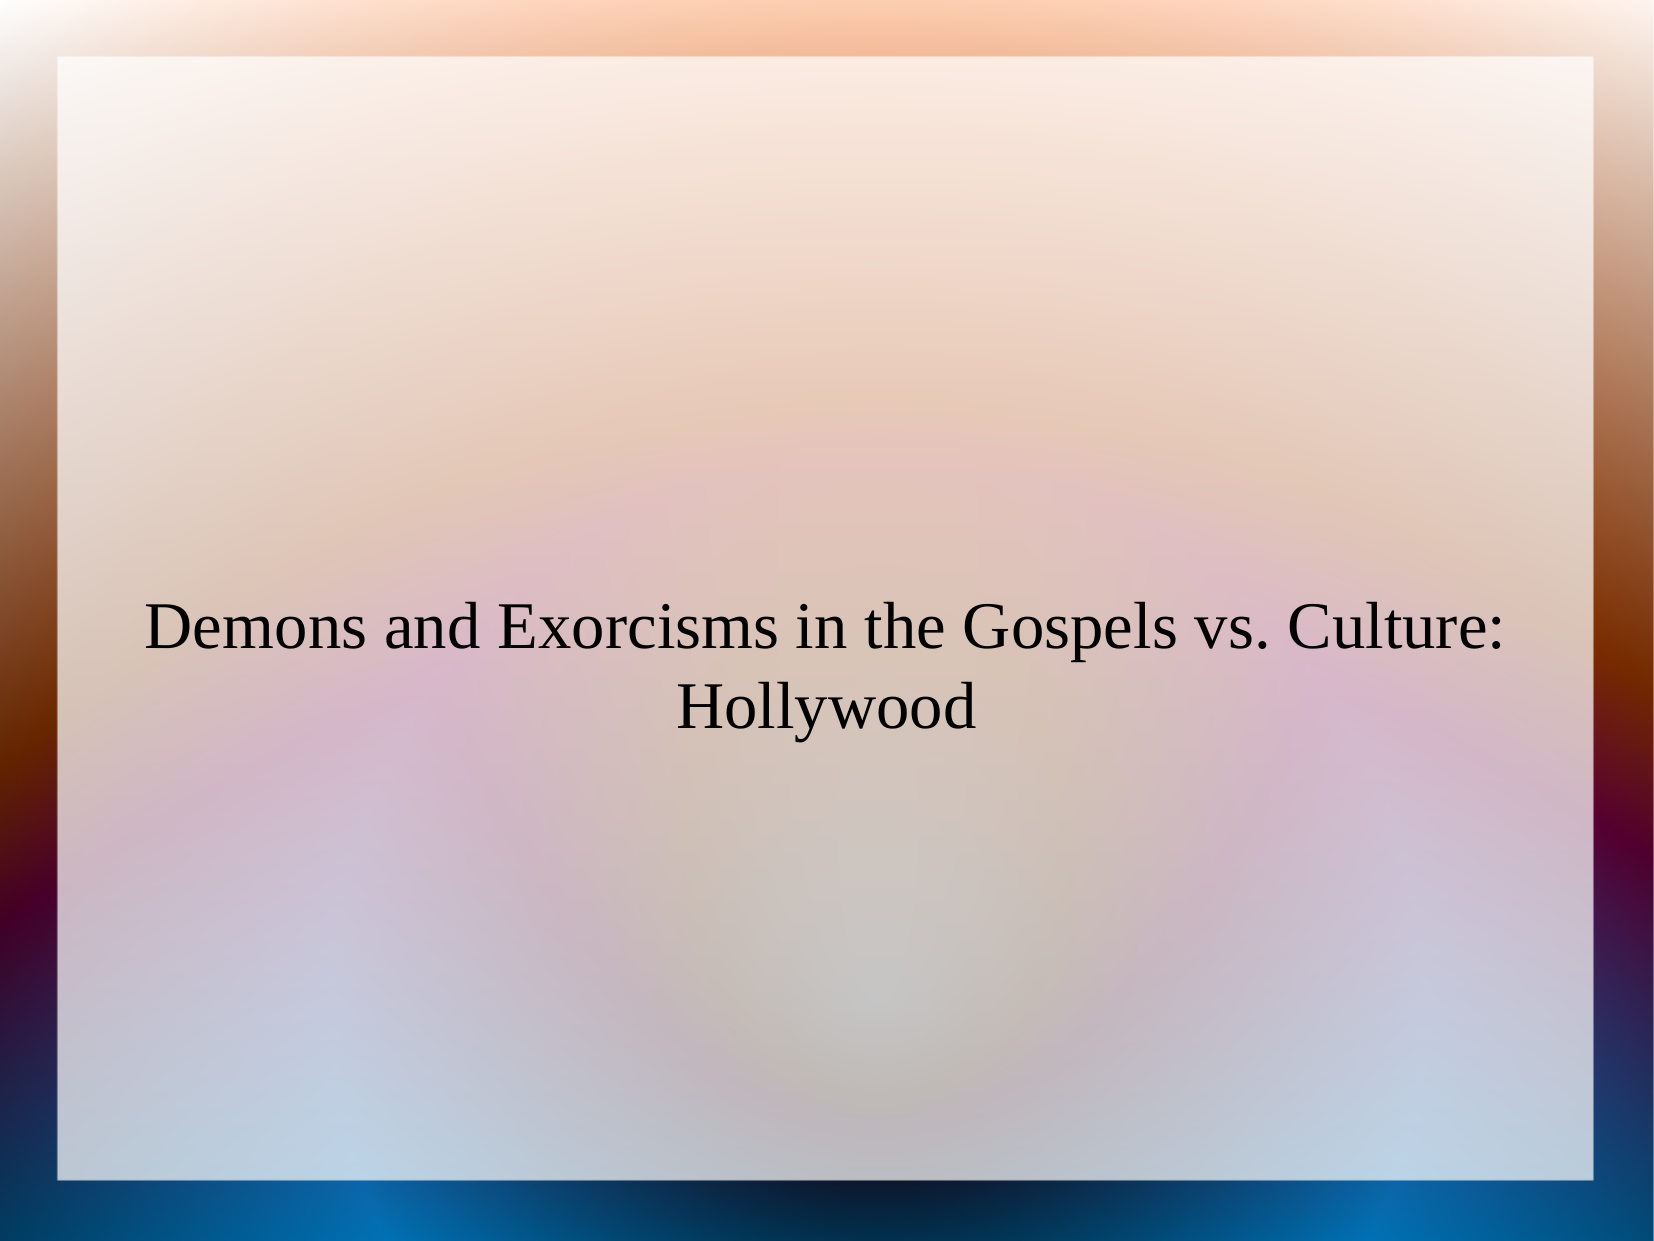

#
Demons and Exorcisms in the Gospels vs. Culture: Hollywood